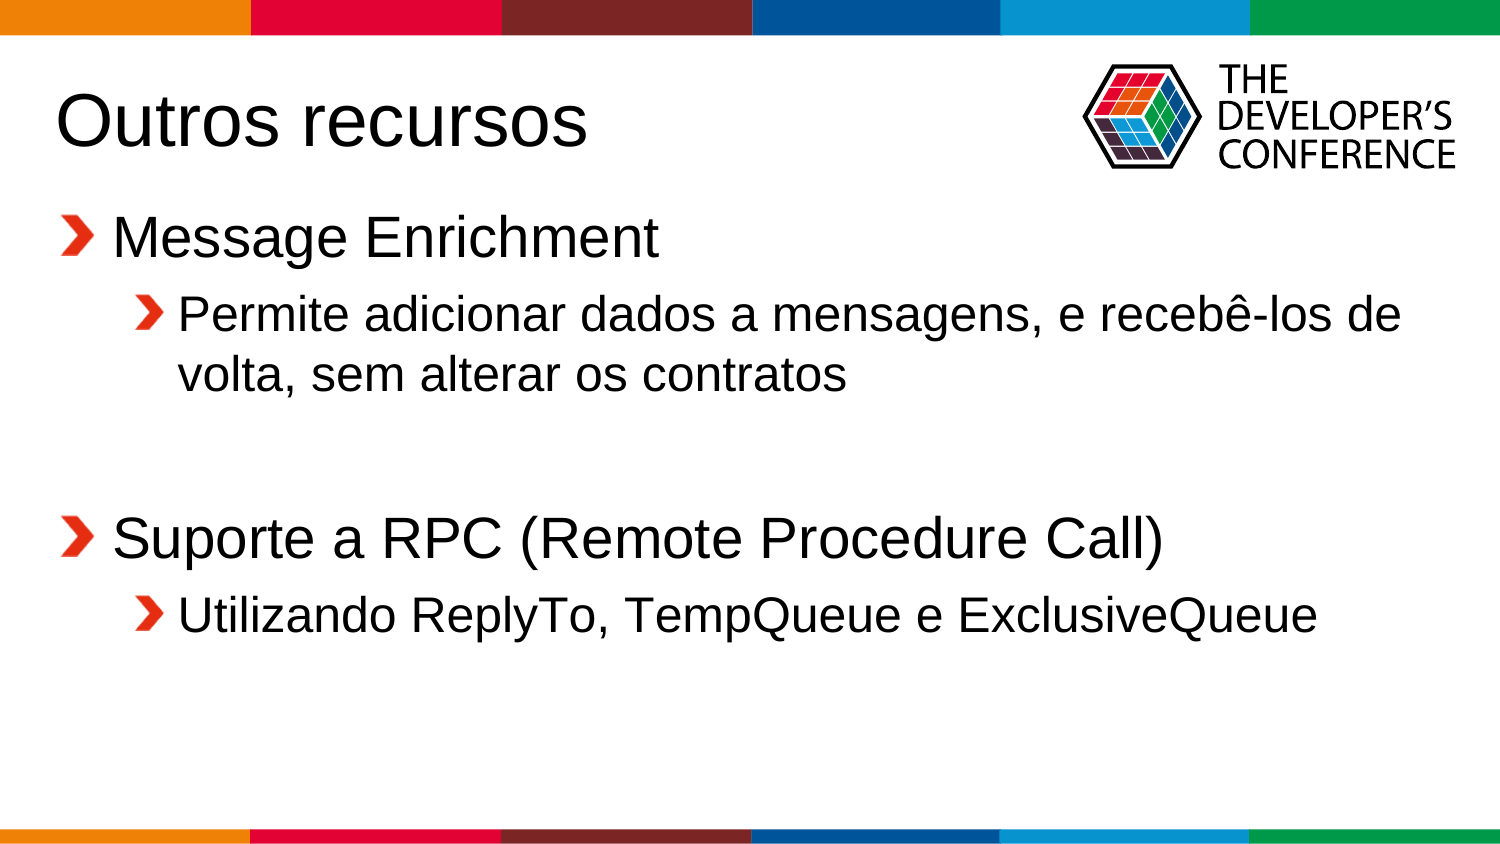

# Outros recursos
Message Enrichment
Permite adicionar dados a mensagens, e recebê-los de volta, sem alterar os contratos
Suporte a RPC (Remote Procedure Call)
Utilizando ReplyTo, TempQueue e ExclusiveQueue